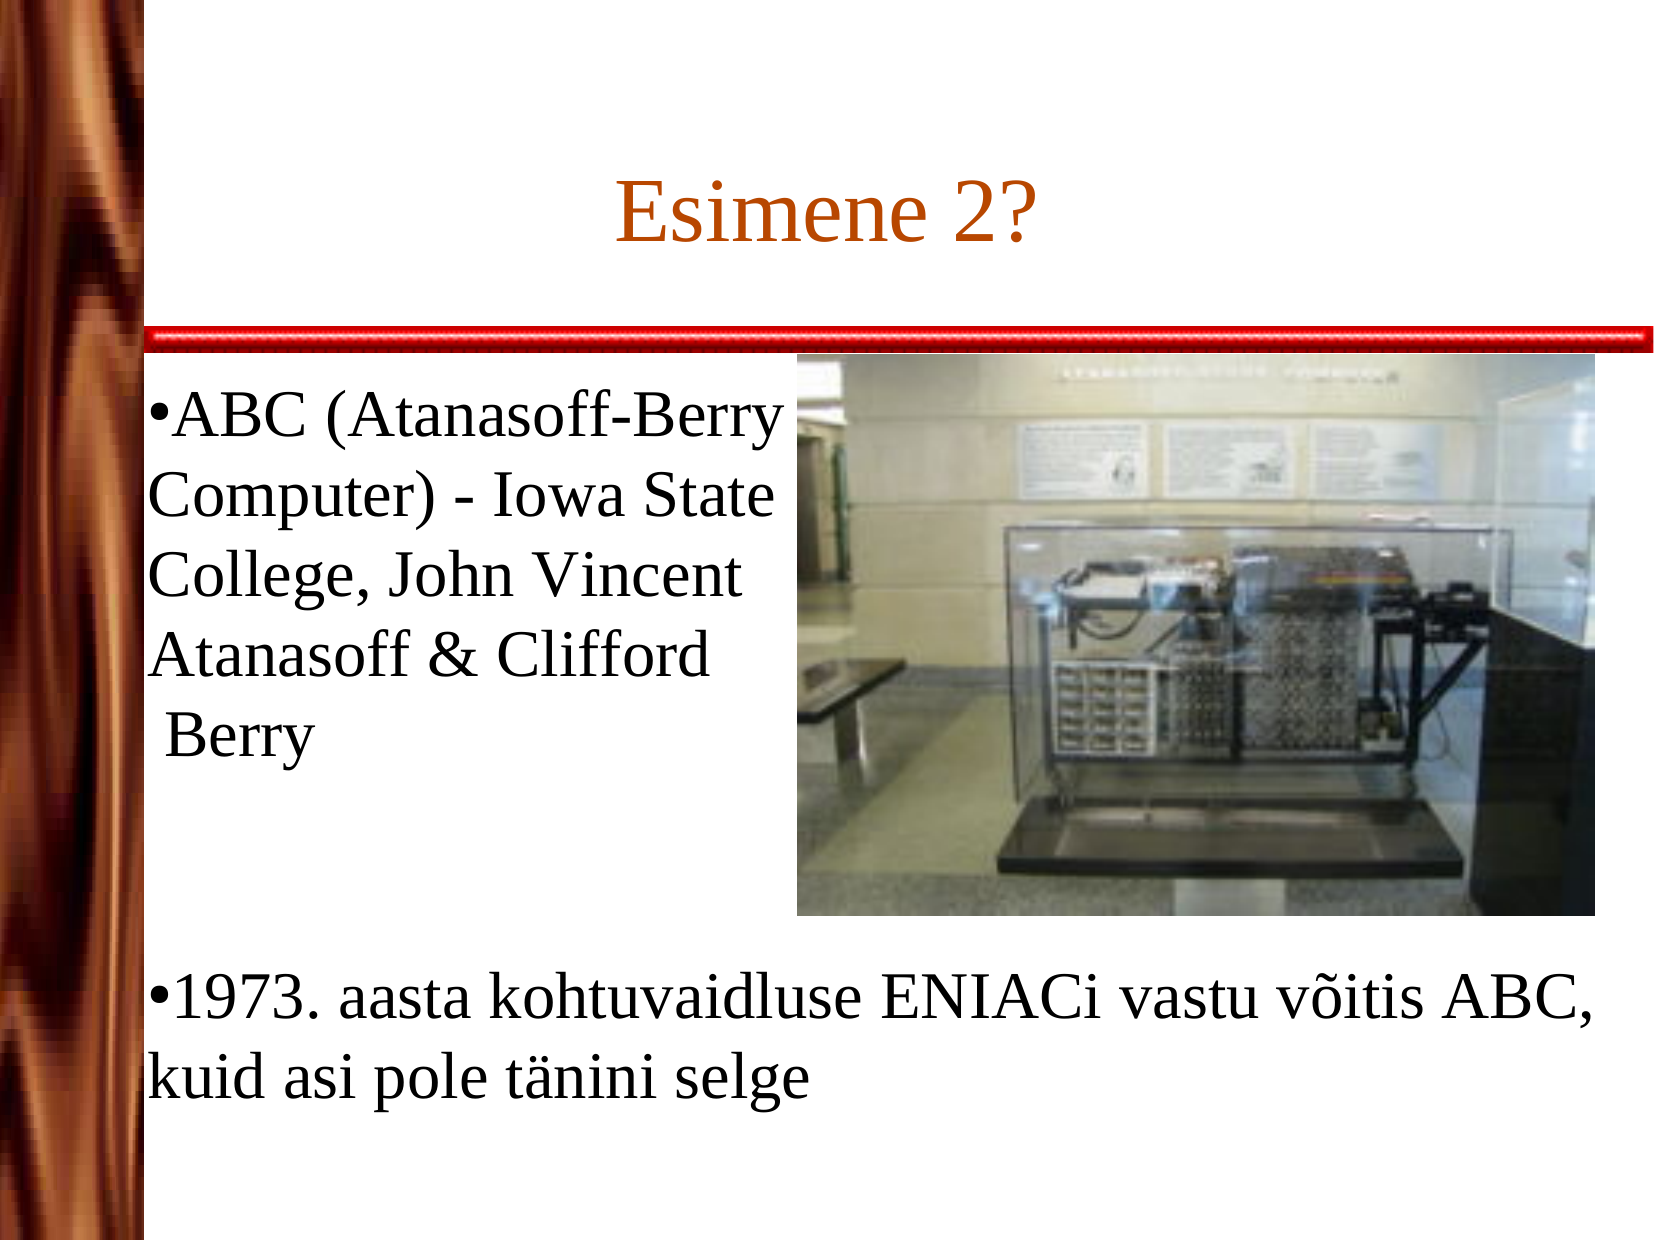

# Esimene 2?
ABC (Atanasoff-Berry
Computer) - Iowa State
College, John Vincent
Atanasoff & Clifford
 Berry
1973. aasta kohtuvaidluse ENIACi vastu võitis ABC, kuid asi pole tänini selge